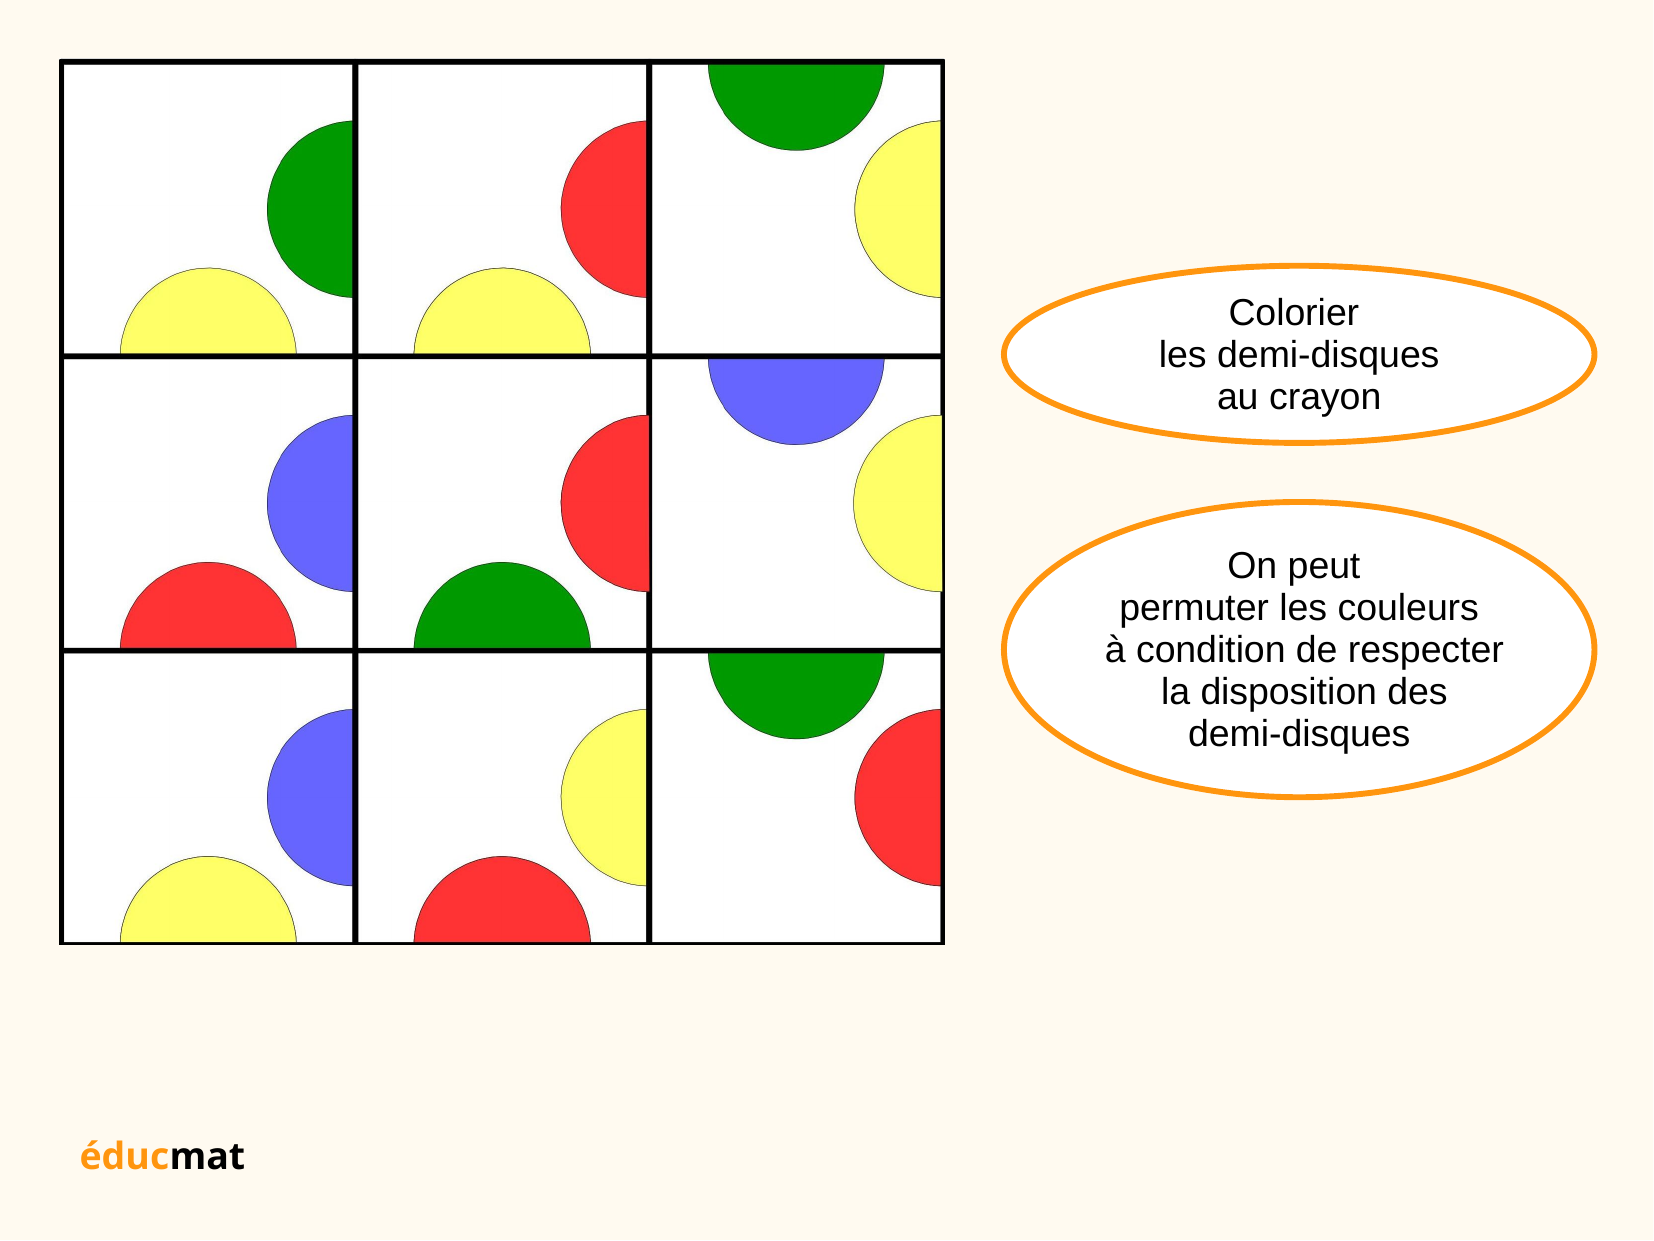

Colorier
les demi-disques
au crayon
On peut
permuter les couleurs
 à condition de respecter
 la disposition des
 demi-disques
éducmat